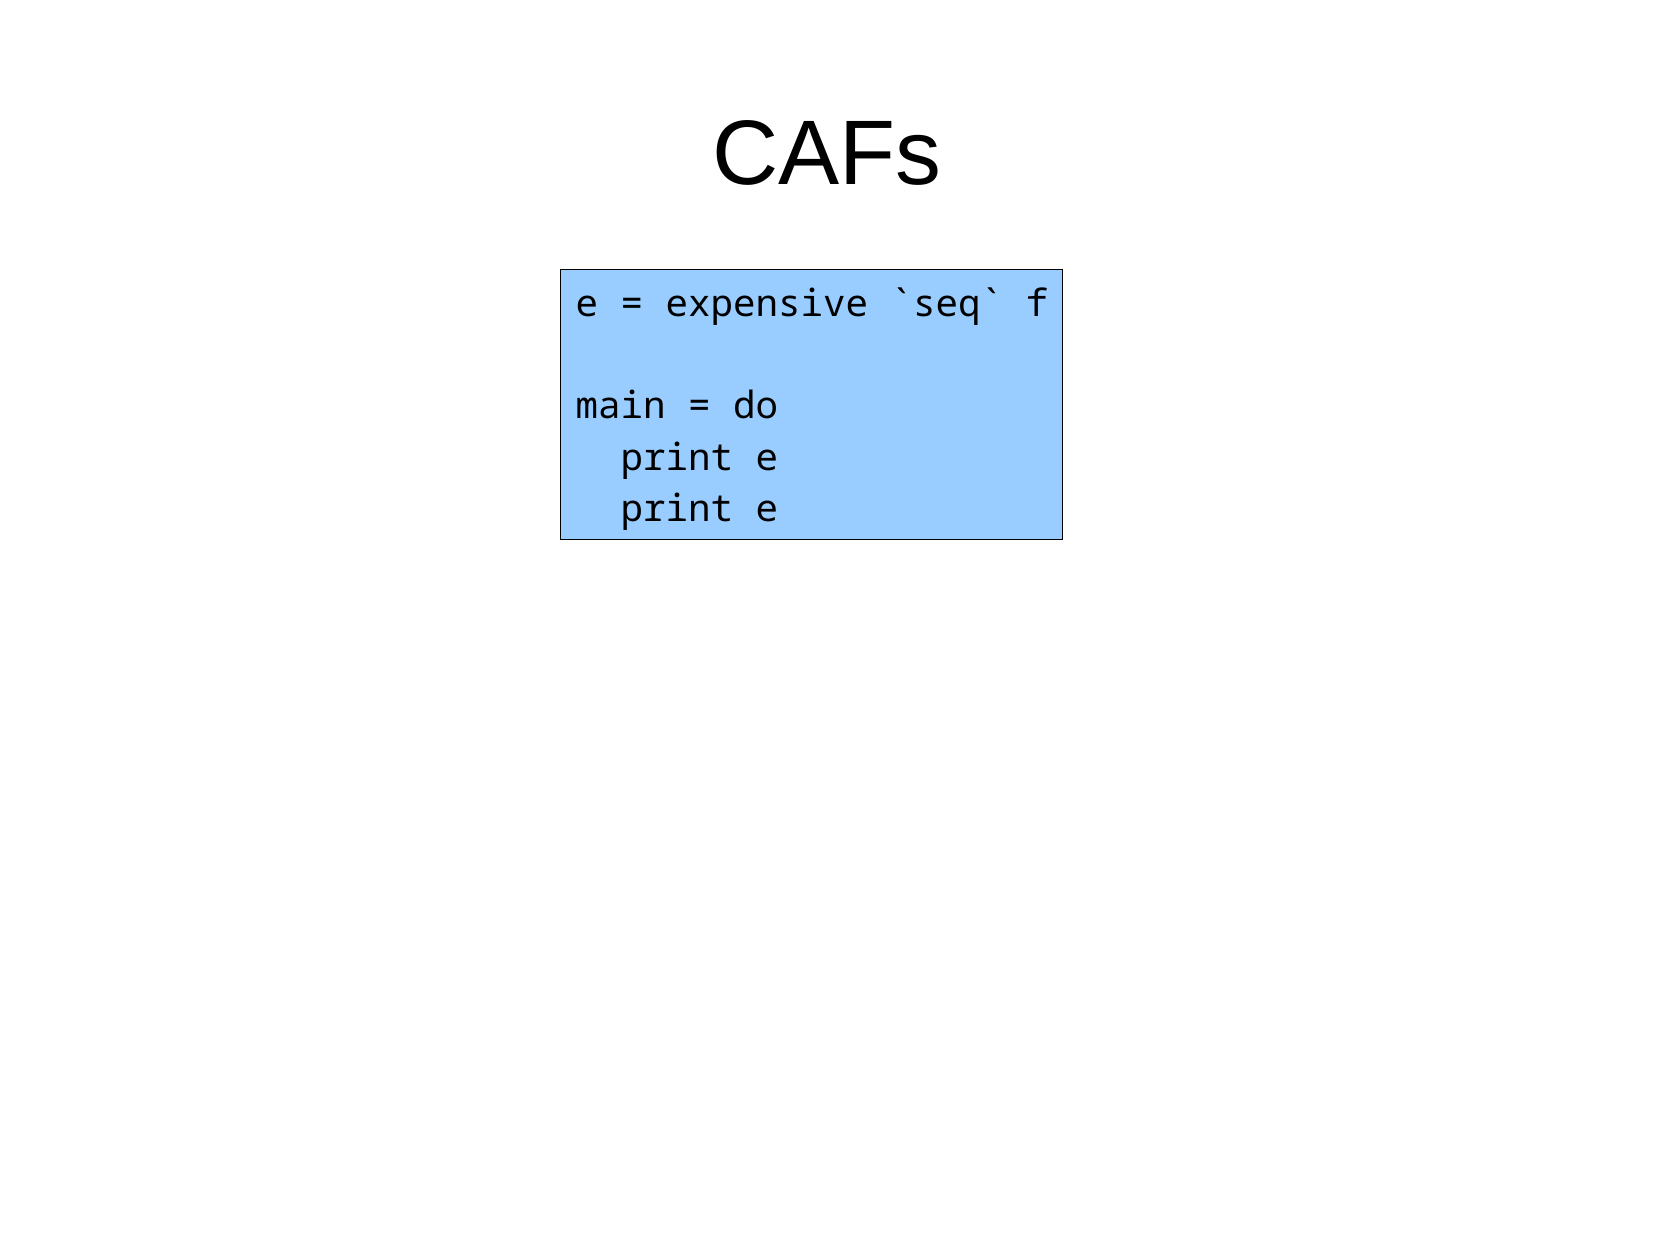

# CAFs
e = expensive `seq` f
main = do
 print e
 print e